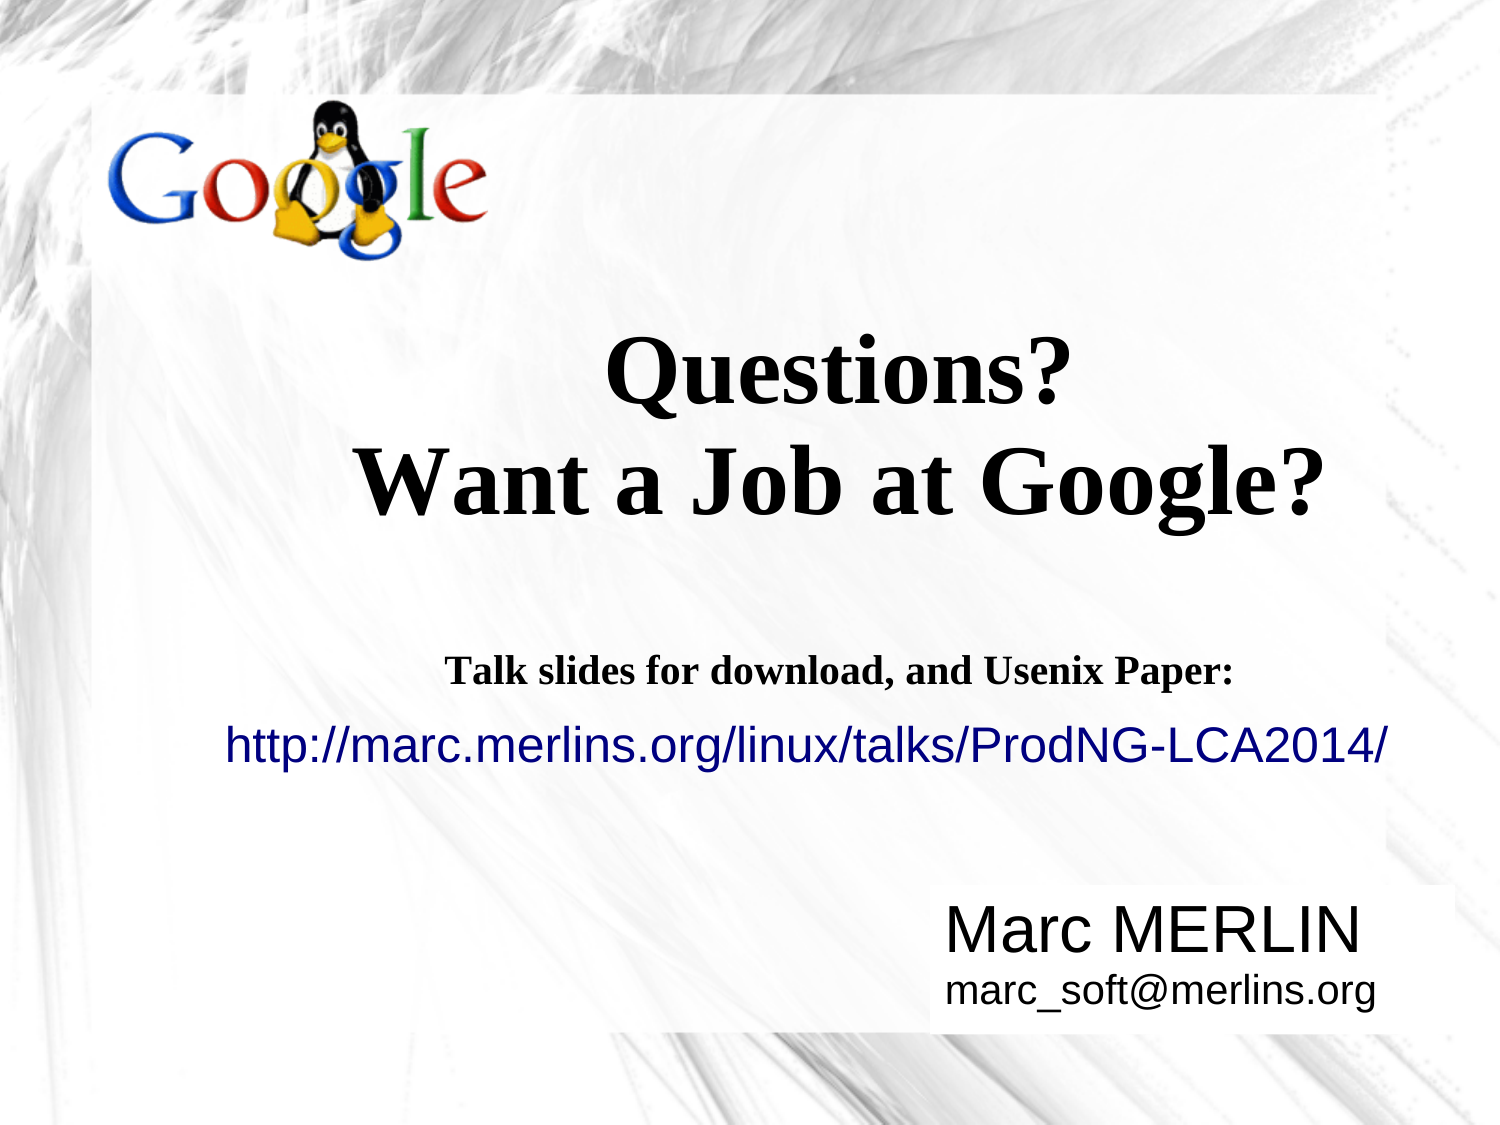

# Questions? Want a Job at Google? Talk slides for download, and Usenix Paper:
http://marc.merlins.org/linux/talks/ProdNG-LCA2014/
Marc MERLIN
marc_soft@merlins.org